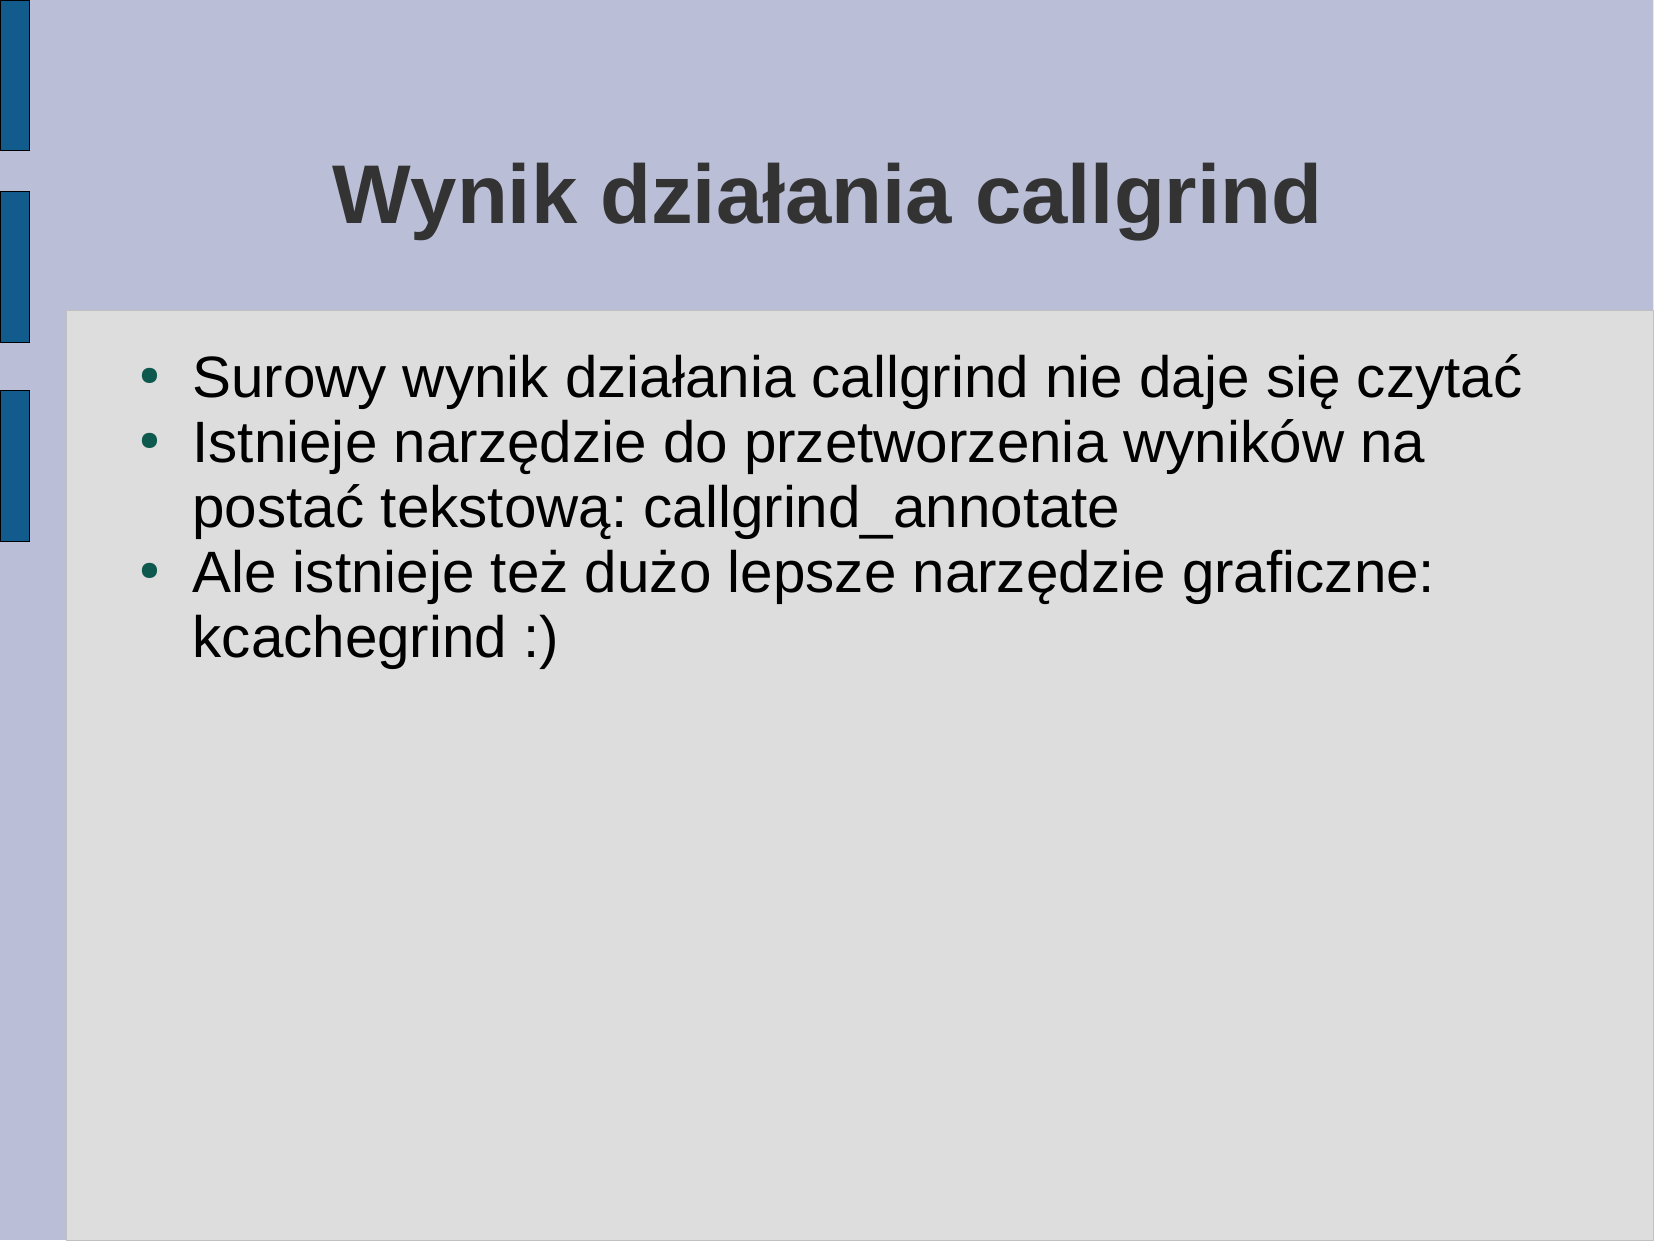

# Wynik działania callgrind
Surowy wynik działania callgrind nie daje się czytać
Istnieje narzędzie do przetworzenia wyników na postać tekstową: callgrind_annotate
Ale istnieje też dużo lepsze narzędzie graficzne: kcachegrind :)